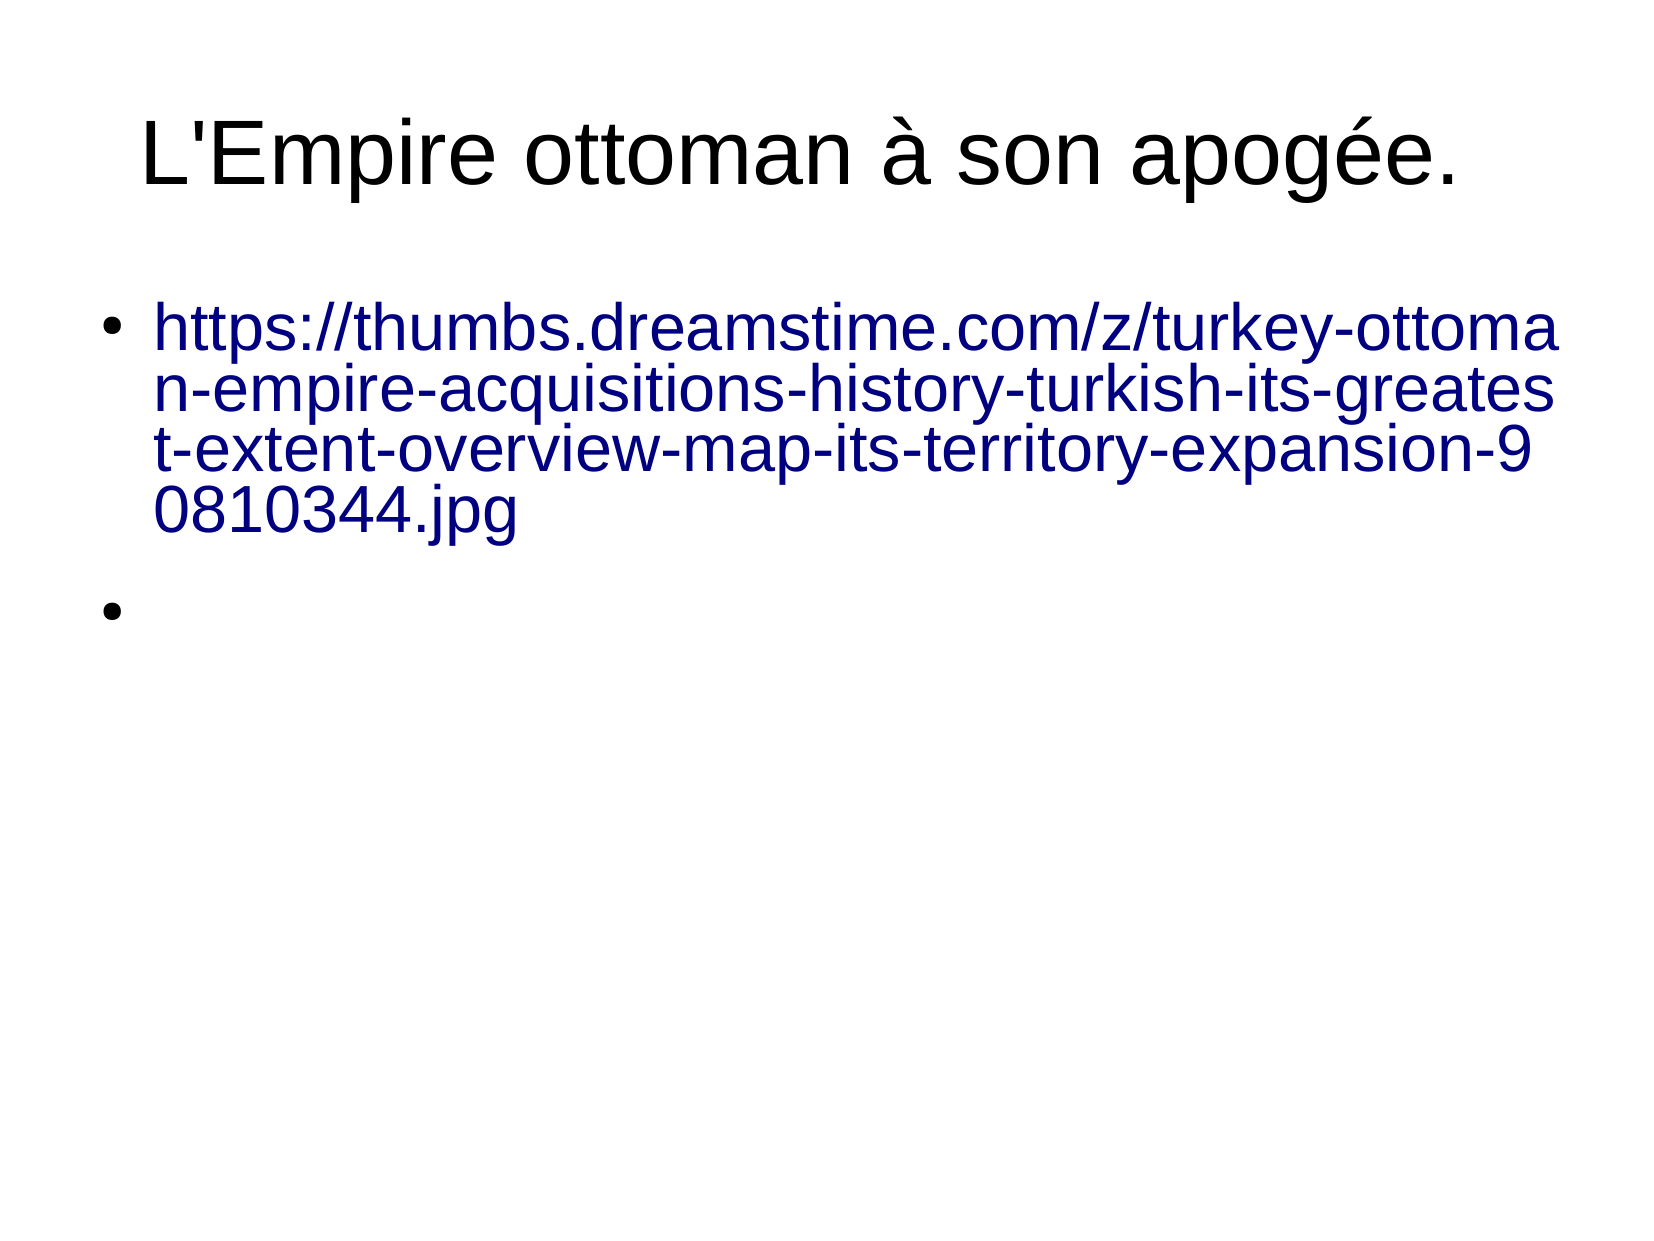

# L'Empire ottoman à son apogée.
https://thumbs.dreamstime.com/z/turkey-ottoman-empire-acquisitions-history-turkish-its-greatest-extent-overview-map-its-territory-expansion-90810344.jpg